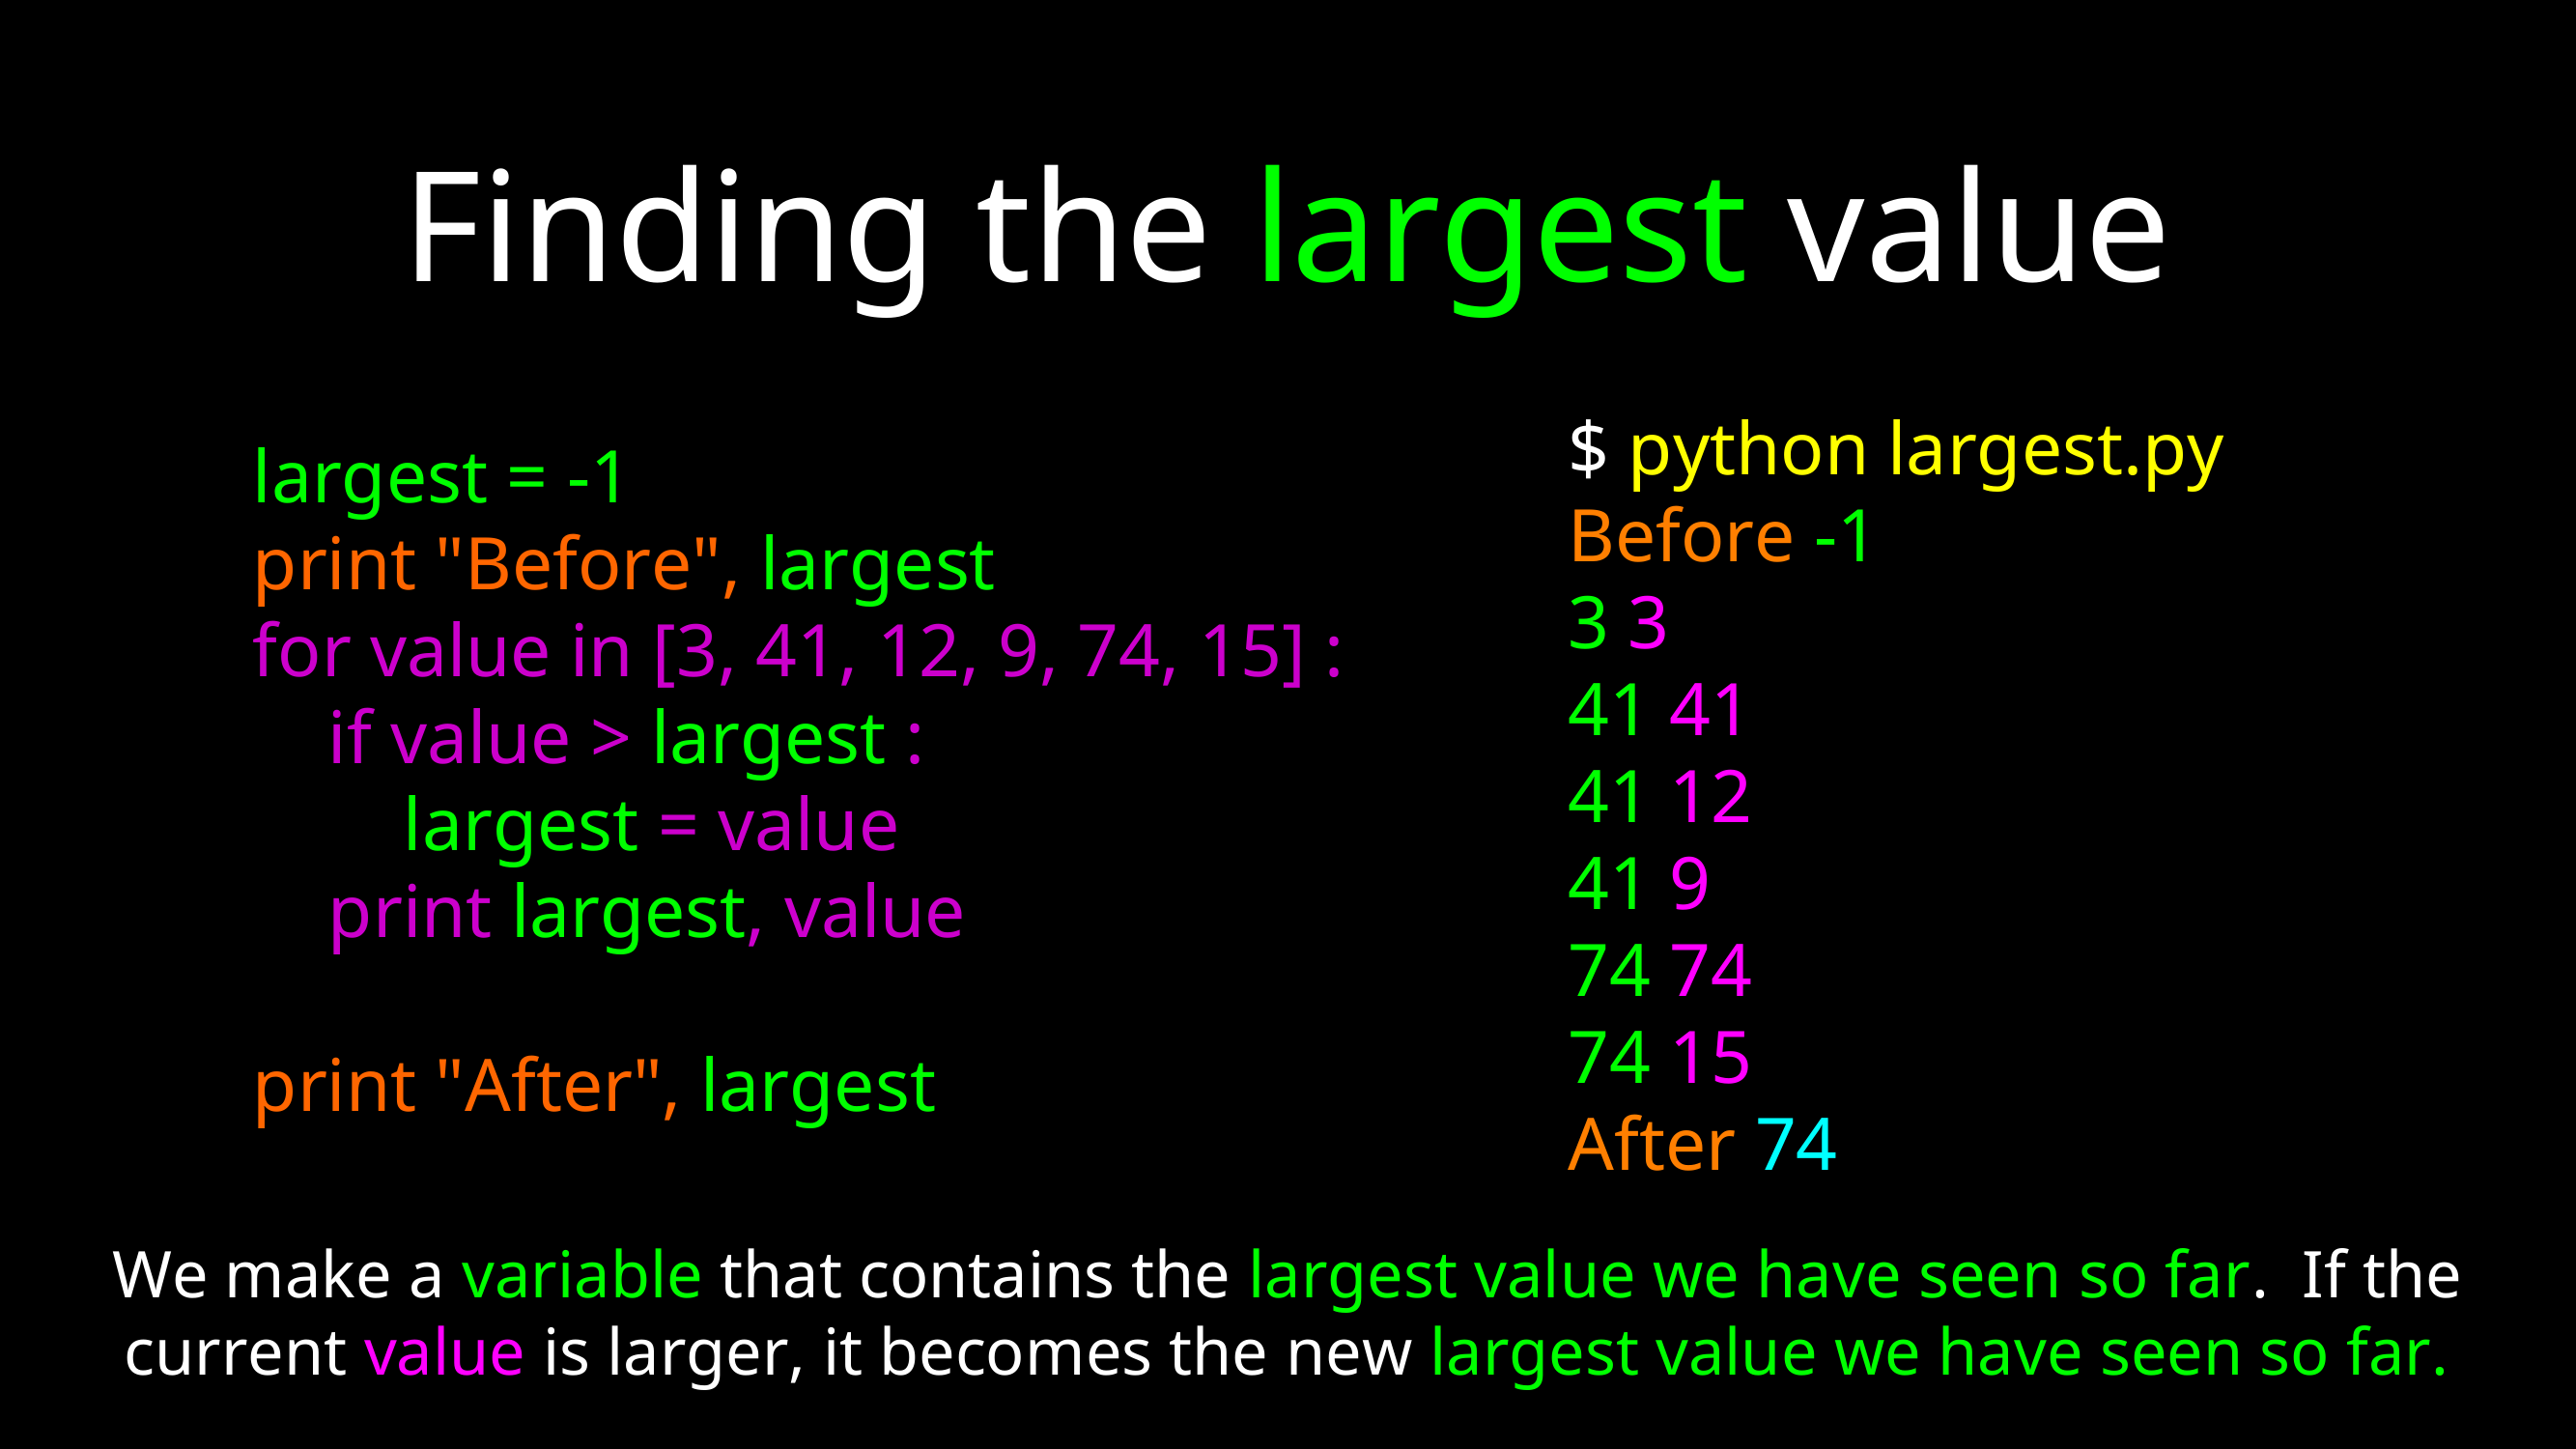

# Finding the largest value
$ python largest.py
Before -1
3 3
41 41
41 12
41 9
74 74
74 15
After 74
largest = -1
print "Before", largest
for value in [3, 41, 12, 9, 74, 15] :
 if value > largest :
 largest = value
 print largest, value
print "After", largest
We make a variable that contains the largest value we have seen so far. If the current value is larger, it becomes the new largest value we have seen so far.